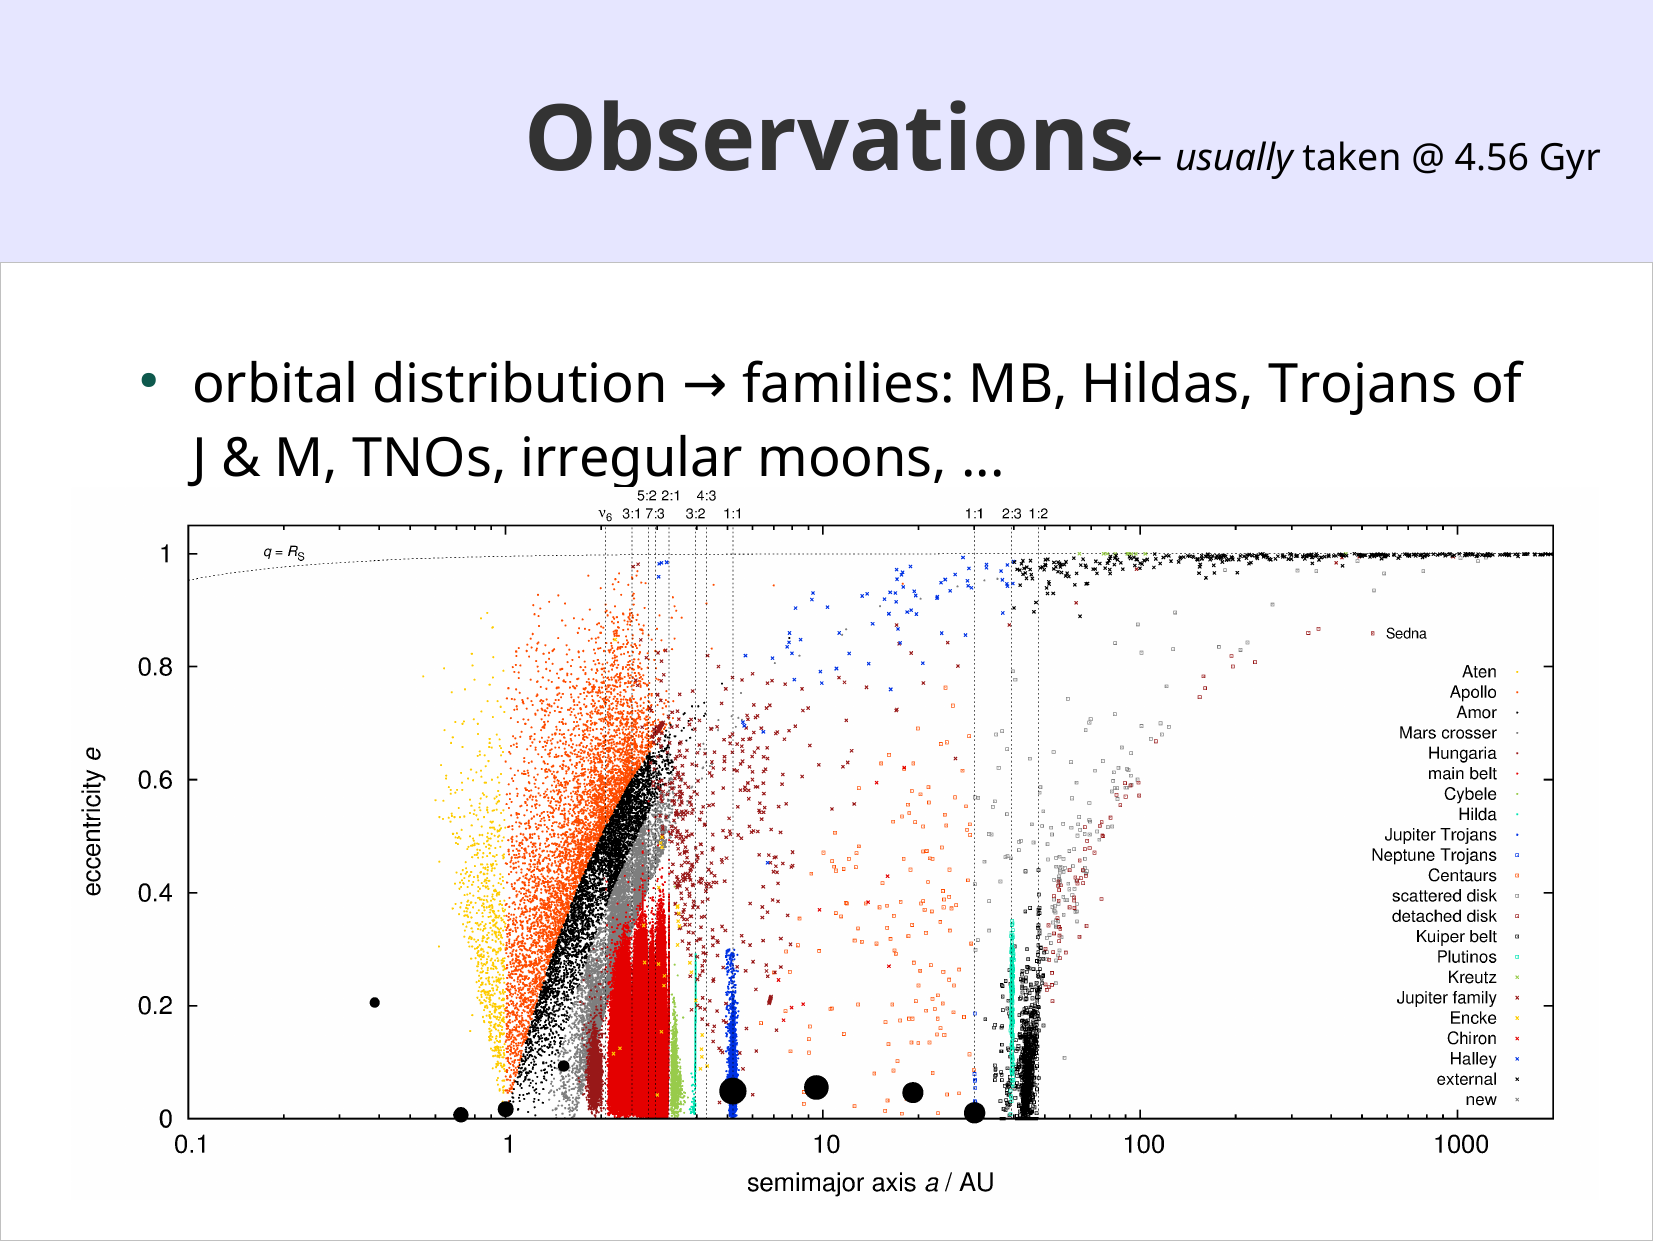

# Observations
← usually taken @ 4.56 Gyr
orbital distribution → families: MB, Hildas, Trojans of J & M, TNOs, irregular moons, ...